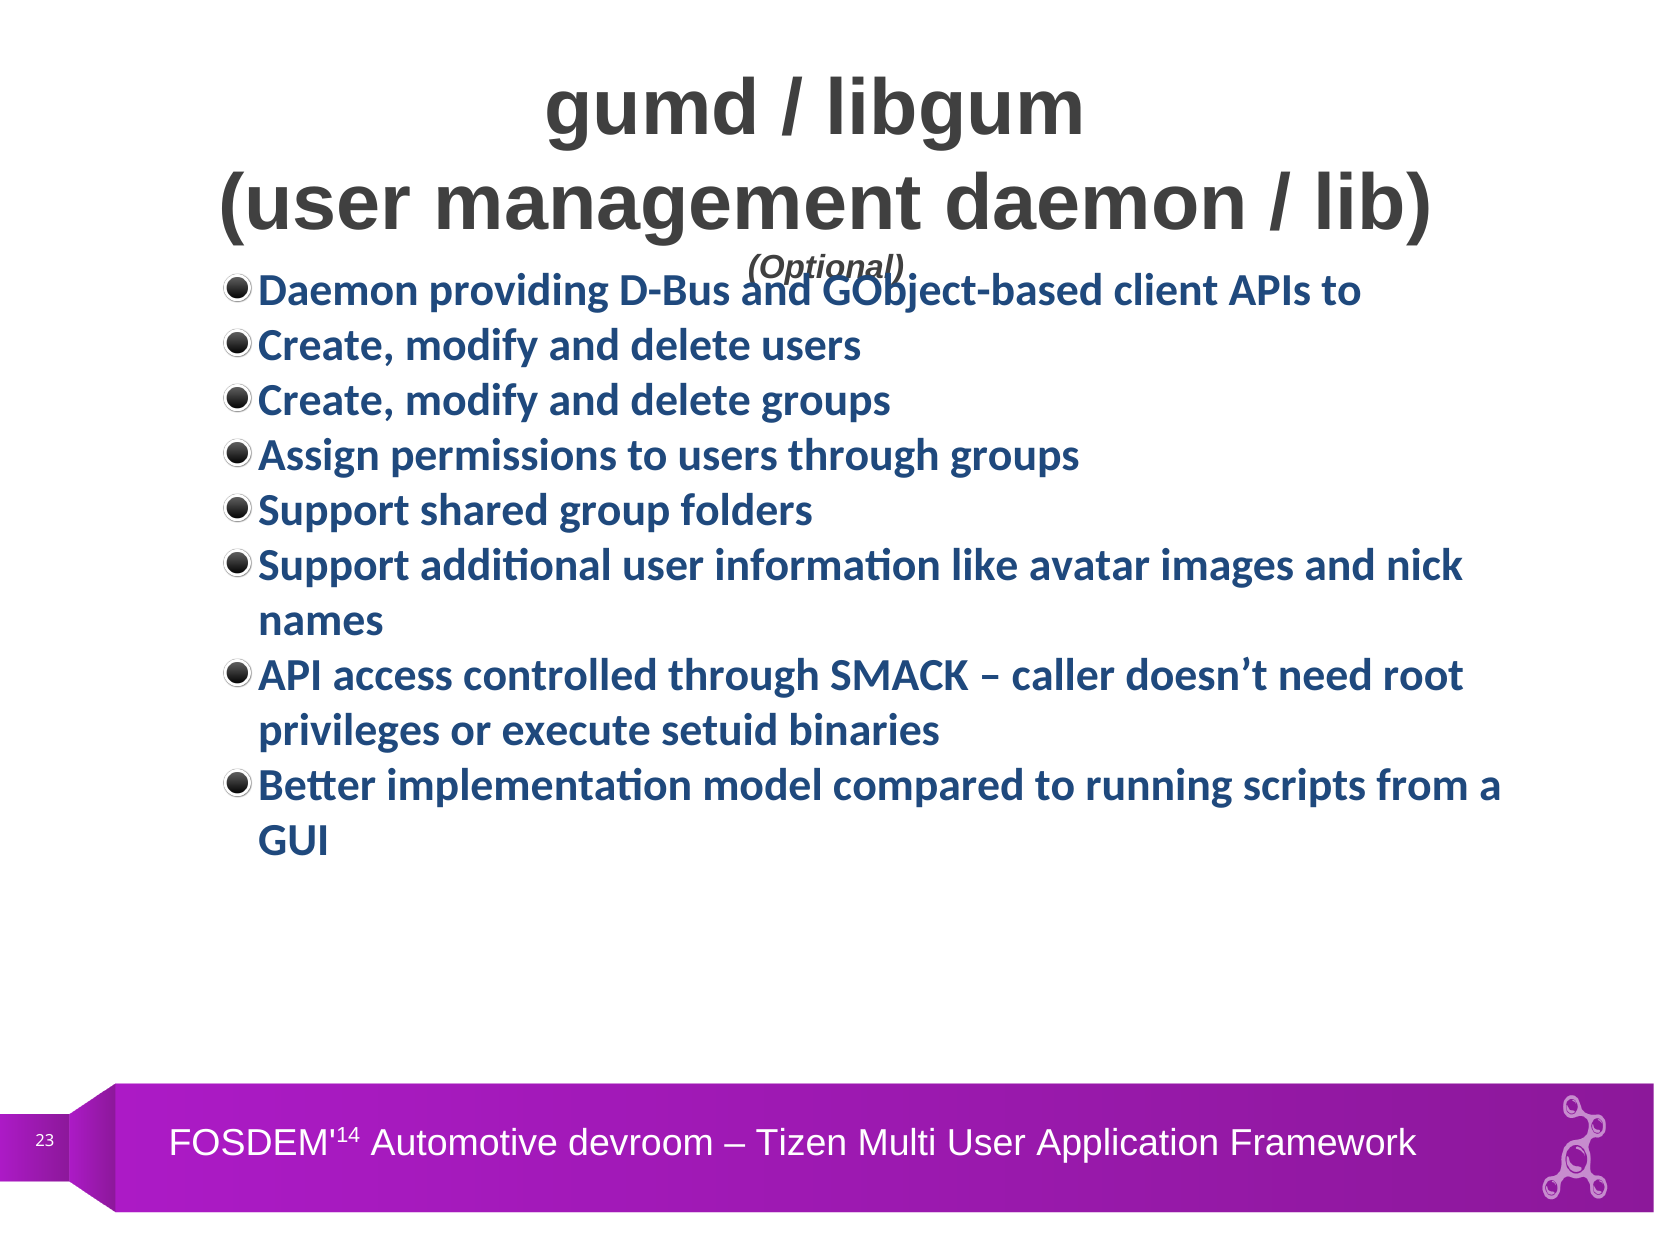

# gumd / libgum (user management daemon / lib) (Optional)
Daemon providing D-Bus and GObject-based client APIs to
Create, modify and delete users
Create, modify and delete groups
Assign permissions to users through groups
Support shared group folders
Support additional user information like avatar images and nick names
API access controlled through SMACK – caller doesn’t need root privileges or execute setuid binaries
Better implementation model compared to running scripts from a GUI